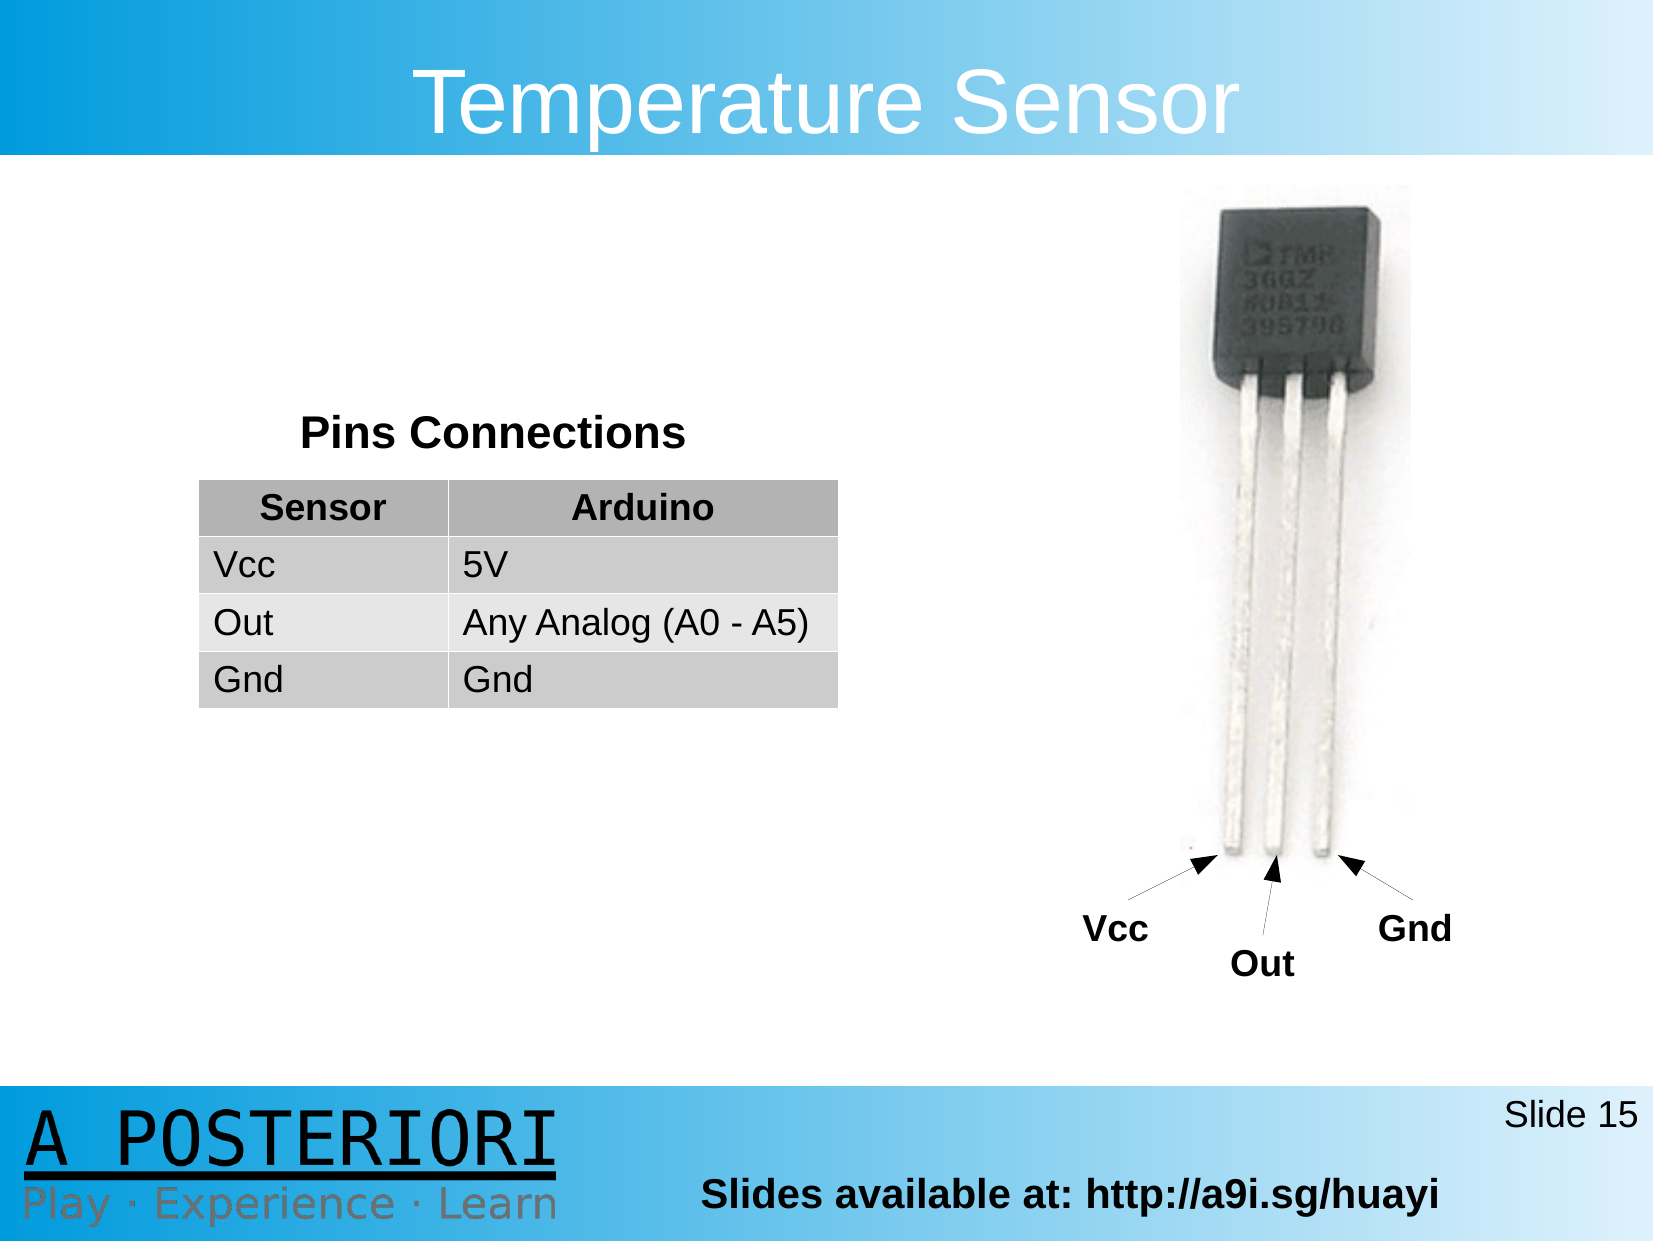

# Temperature Sensor
Pins Connections
| Sensor | Arduino |
| --- | --- |
| Vcc | 5V |
| Out | Any Analog (A0 - A5) |
| Gnd | Gnd |
Vcc
Gnd
Out